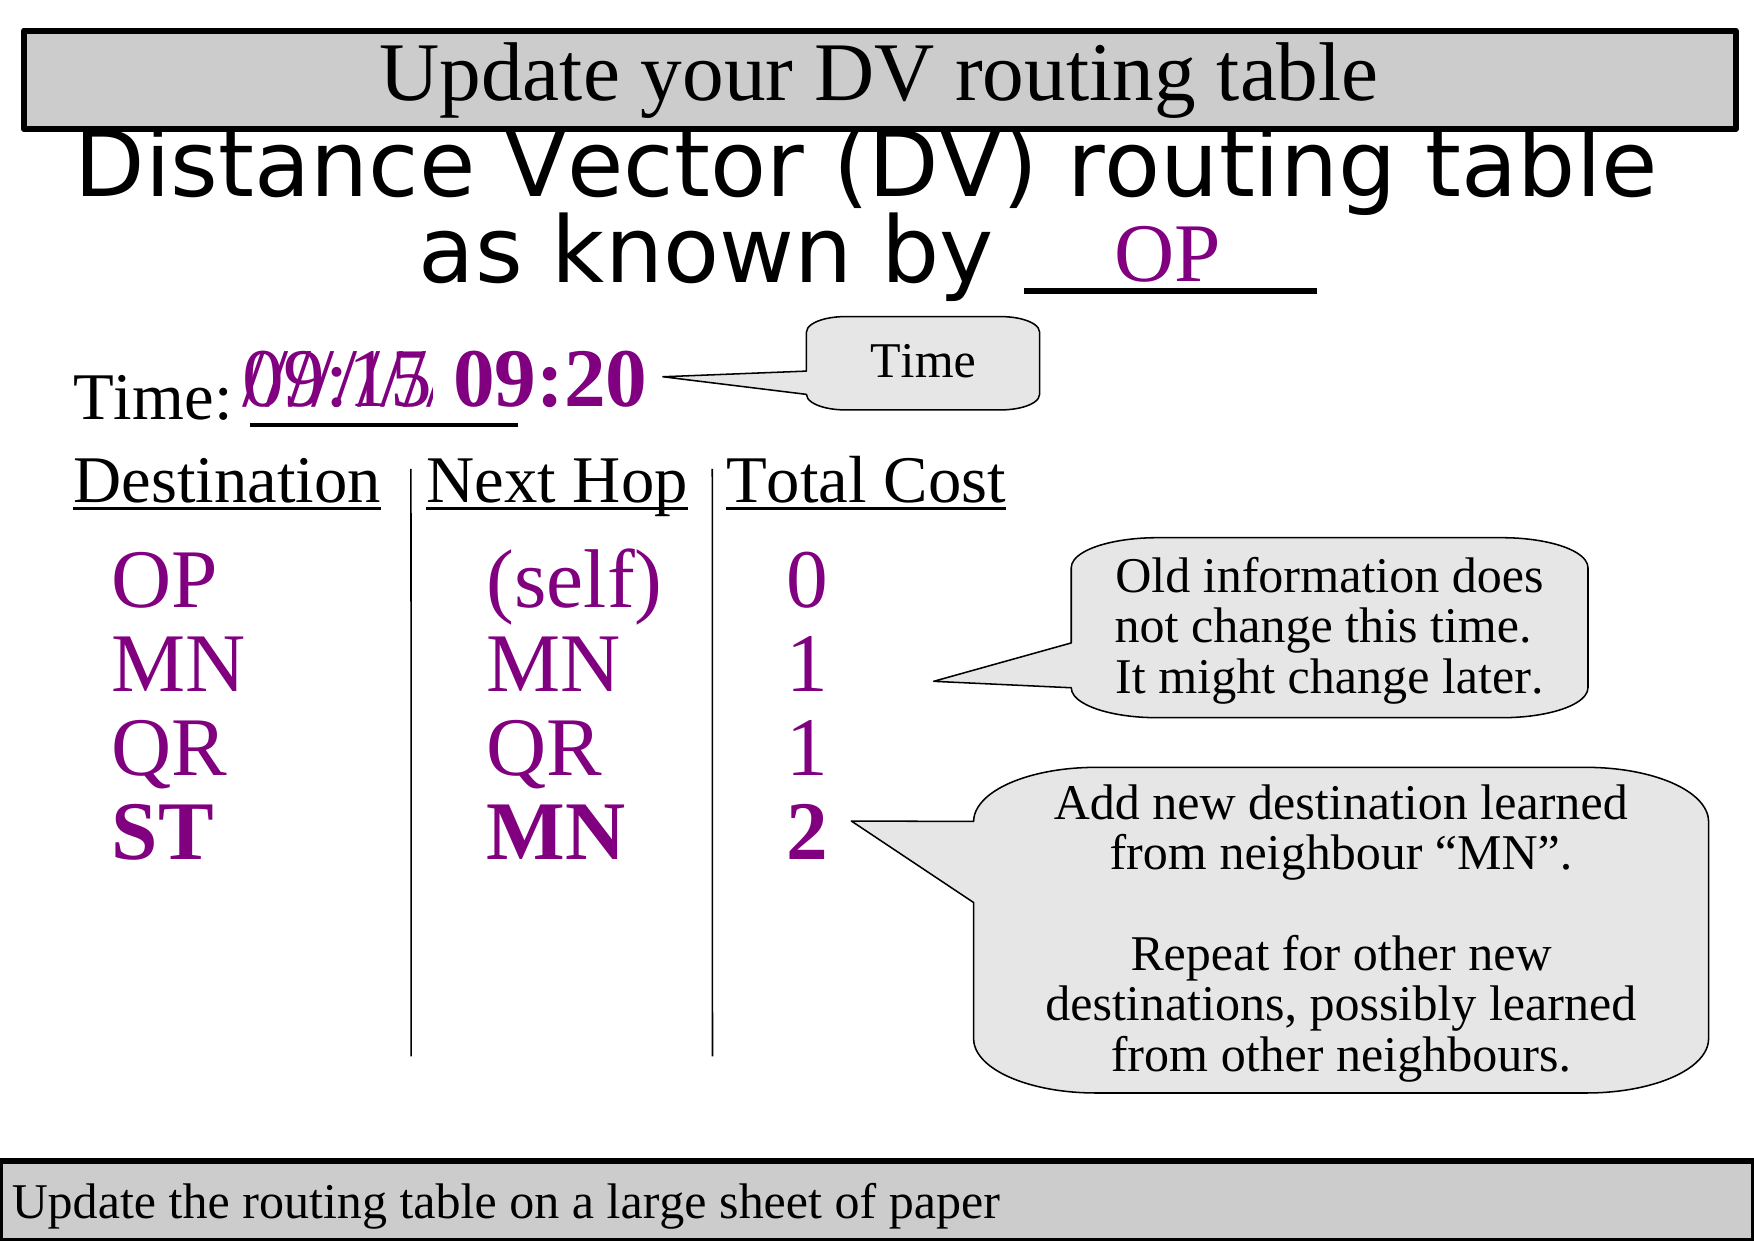

Update your DV routing table
# Distance Vector (DV) routing table as known by
OP
Time
09:15 09:20
Time:
Destination	Next Hop	Total Cost
Old information does not change this time. It might change later.‏
OP				(self)		0
MN				MN			1
QR				QR			1
ST				MN			2
Add new destination learned from neighbour “MN”.
Repeat for other new destinations, possibly learned from other neighbours.
Update the routing table on a large sheet of paper